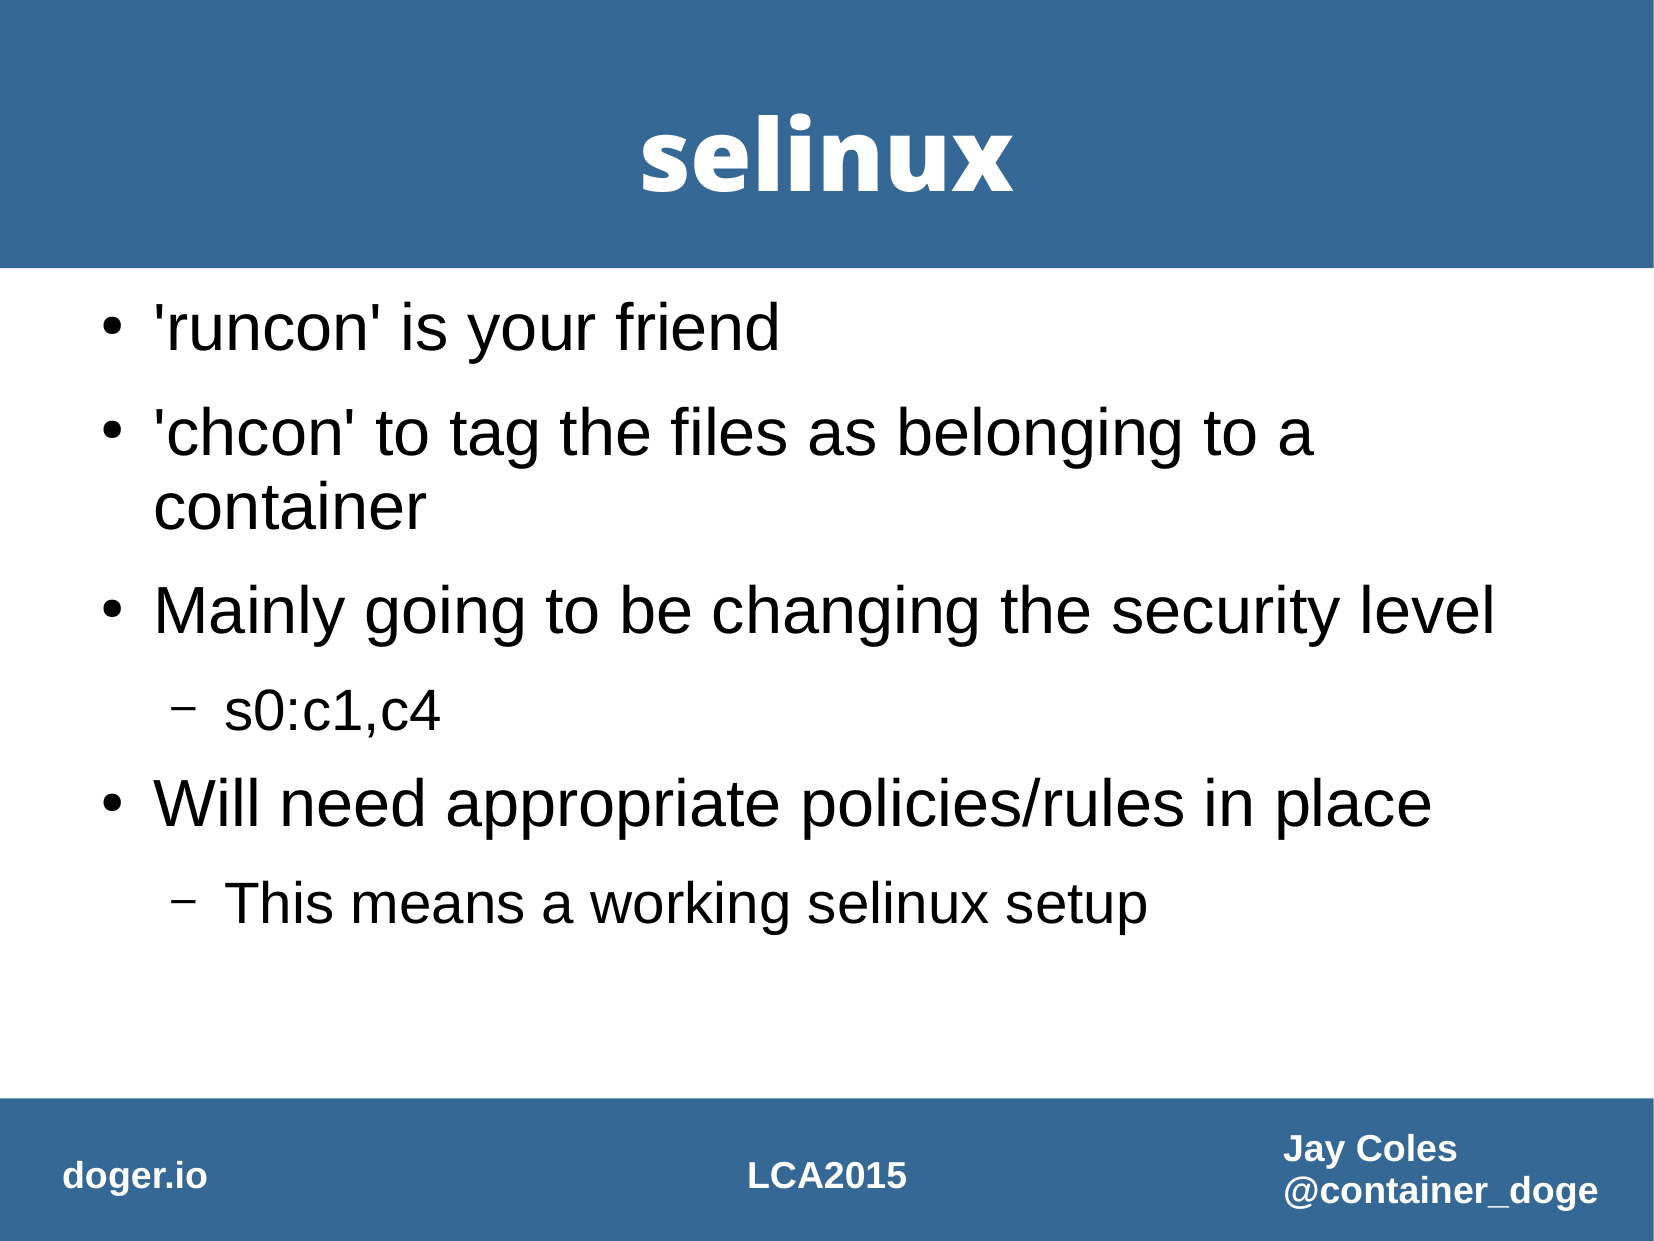

# selinux
'runcon' is your friend
'chcon' to tag the files as belonging to a container
Mainly going to be changing the security level
s0:c1,c4
Will need appropriate policies/rules in place
This means a working selinux setup